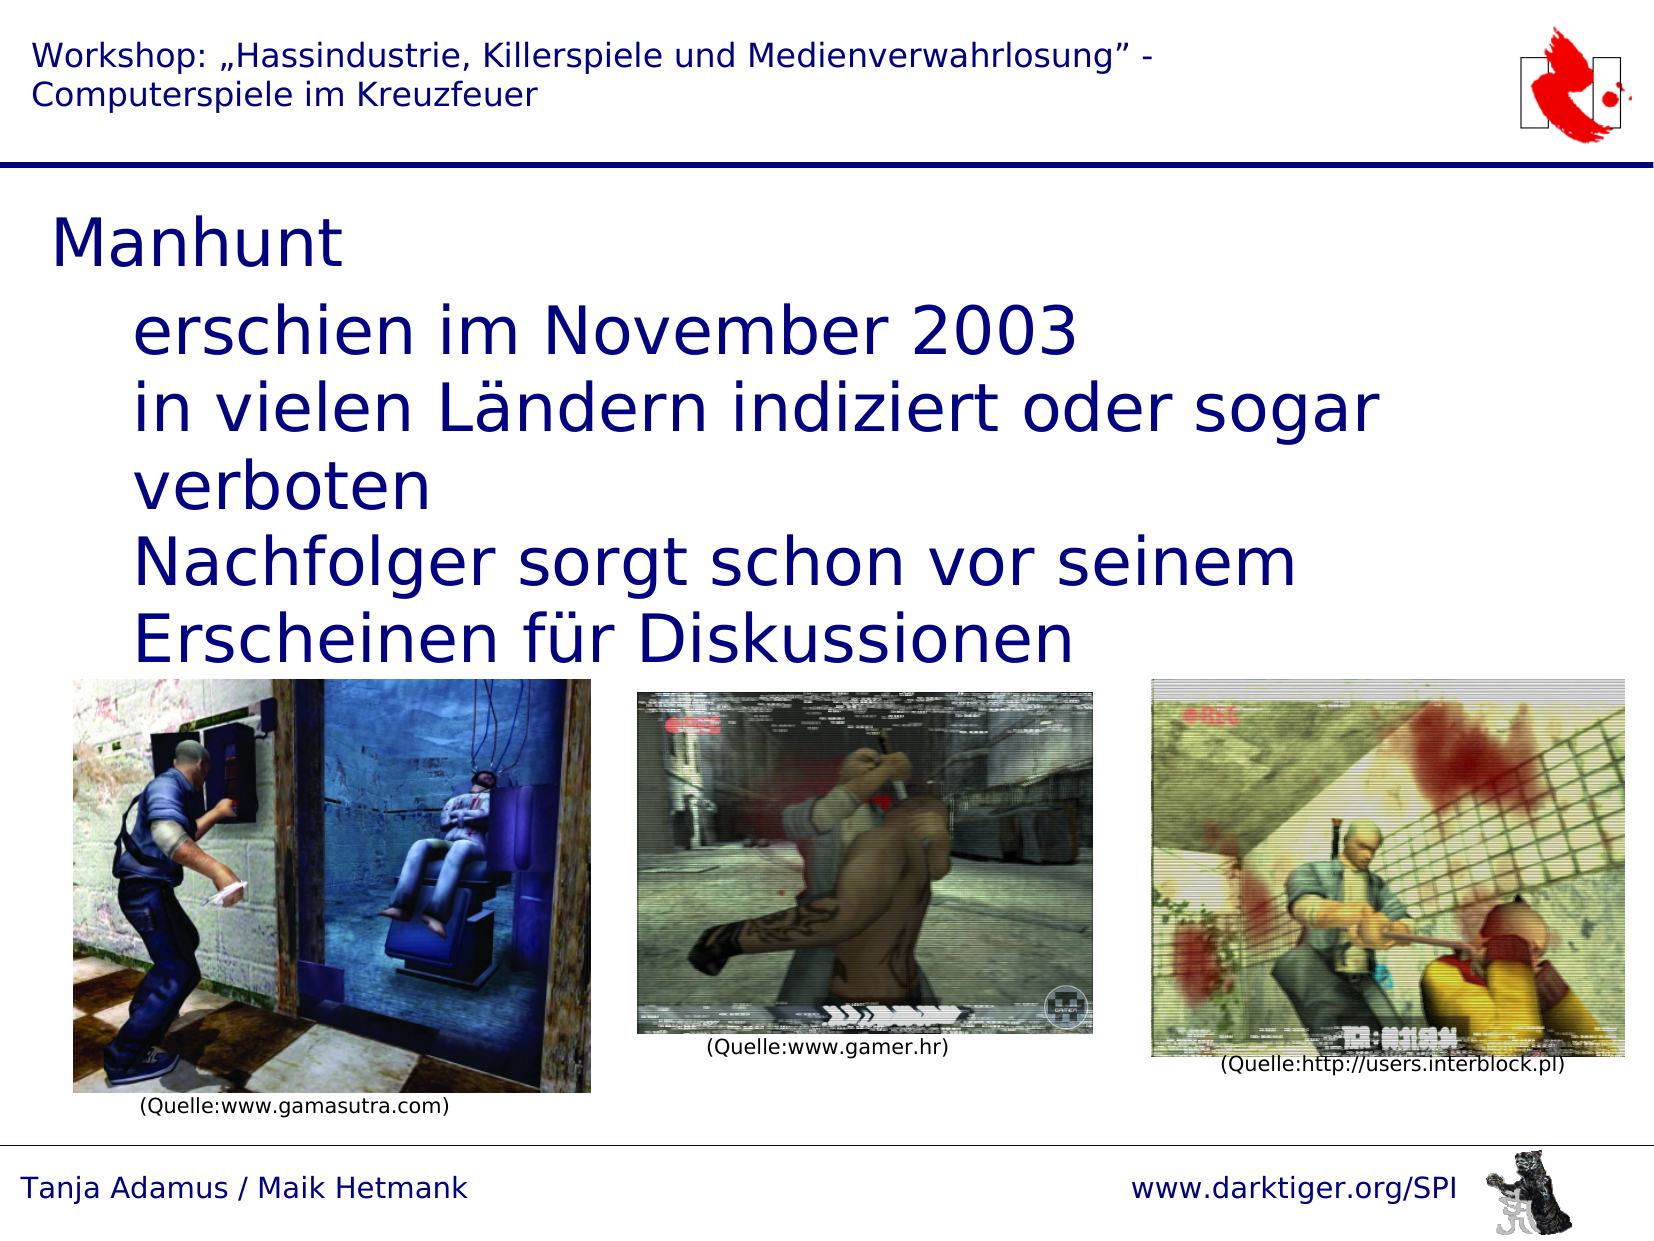

Workshop: „Hassindustrie, Killerspiele und Medienverwahrlosung” - Computerspiele im Kreuzfeuer
Manhunt
erschien im November 2003
in vielen Ländern indiziert oder sogar verboten
Nachfolger sorgt schon vor seinem Erscheinen für Diskussionen
(Quelle:www.gamer.hr)
(Quelle:http://users.interblock.pl)
(Quelle:www.gamasutra.com)